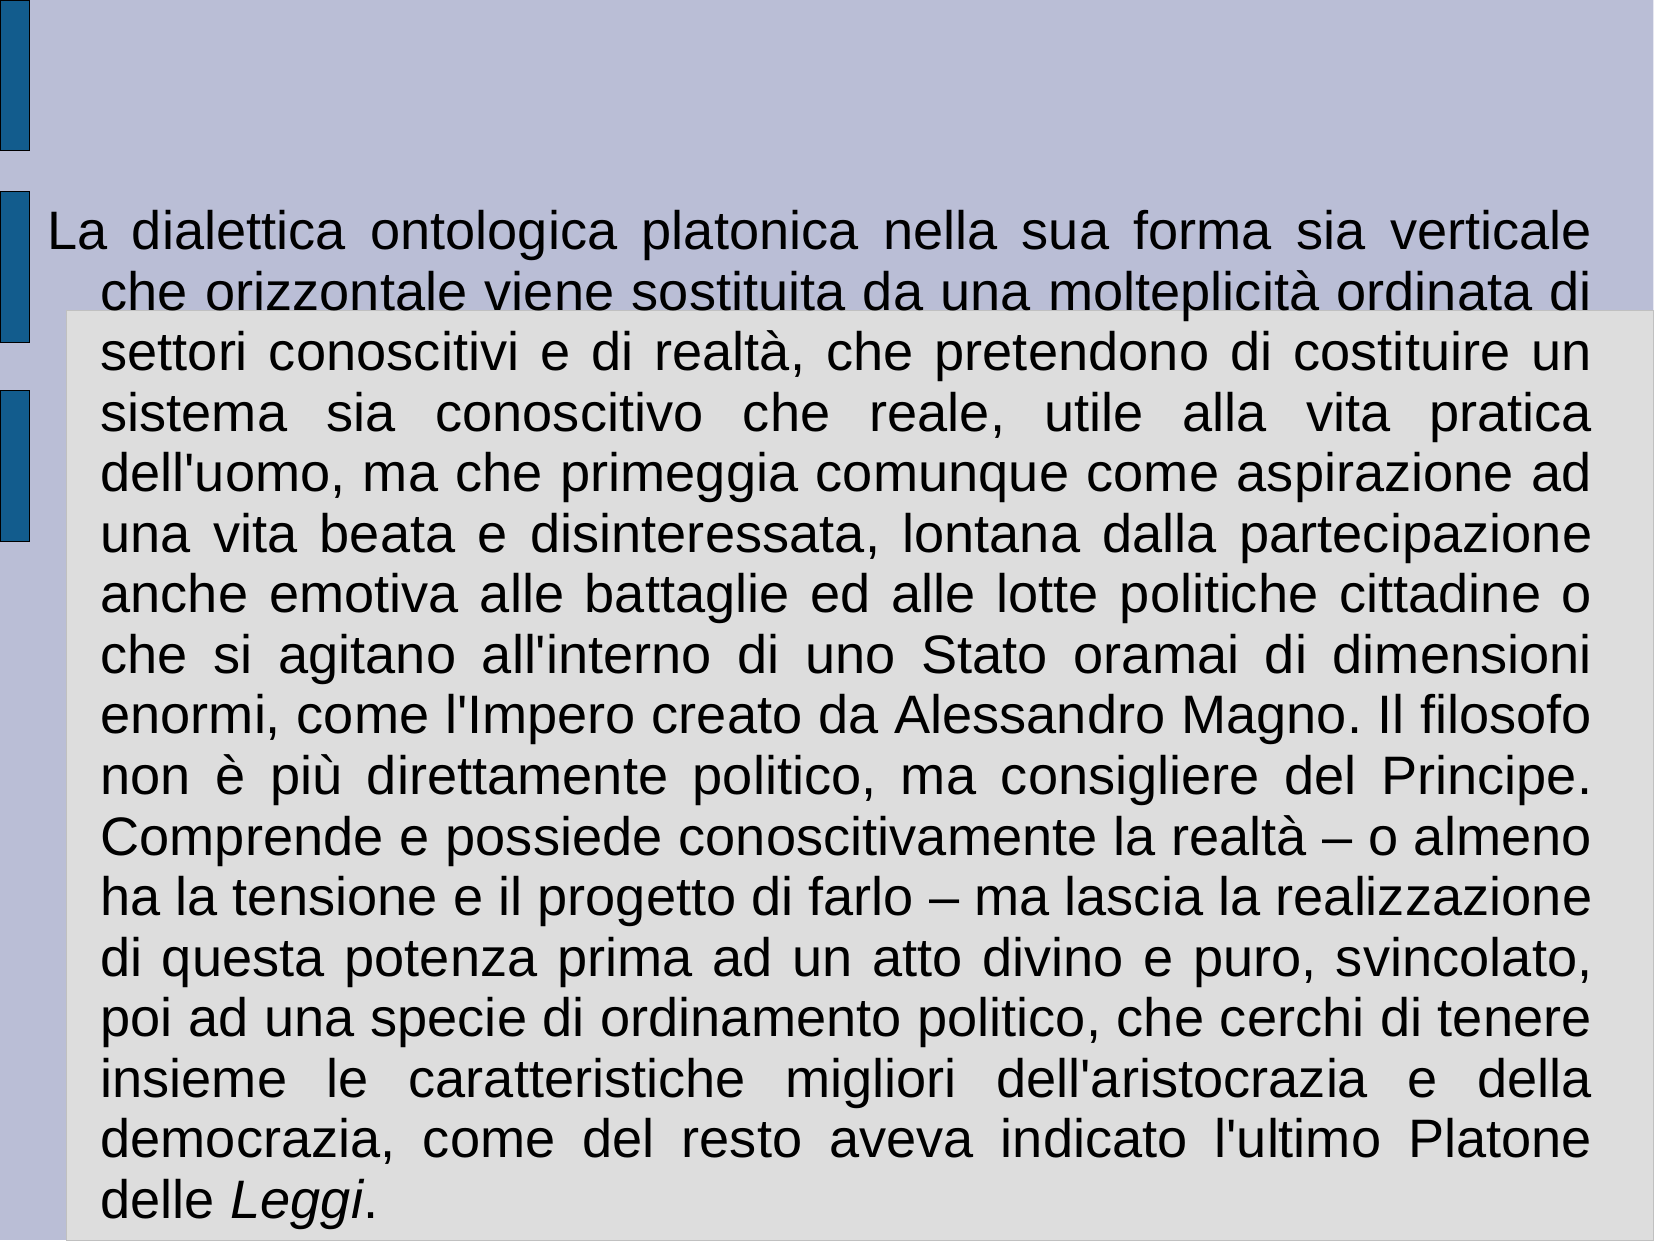

#
La dialettica ontologica platonica nella sua forma sia verticale che orizzontale viene sostituita da una molteplicità ordinata di settori conoscitivi e di realtà, che pretendono di costituire un sistema sia conoscitivo che reale, utile alla vita pratica dell'uomo, ma che primeggia comunque come aspirazione ad una vita beata e disinteressata, lontana dalla partecipazione anche emotiva alle battaglie ed alle lotte politiche cittadine o che si agitano all'interno di uno Stato oramai di dimensioni enormi, come l'Impero creato da Alessandro Magno. Il filosofo non è più direttamente politico, ma consigliere del Principe. Comprende e possiede conoscitivamente la realtà – o almeno ha la tensione e il progetto di farlo – ma lascia la realizzazione di questa potenza prima ad un atto divino e puro, svincolato, poi ad una specie di ordinamento politico, che cerchi di tenere insieme le caratteristiche migliori dell'aristocrazia e della democrazia, come del resto aveva indicato l'ultimo Platone delle Leggi.